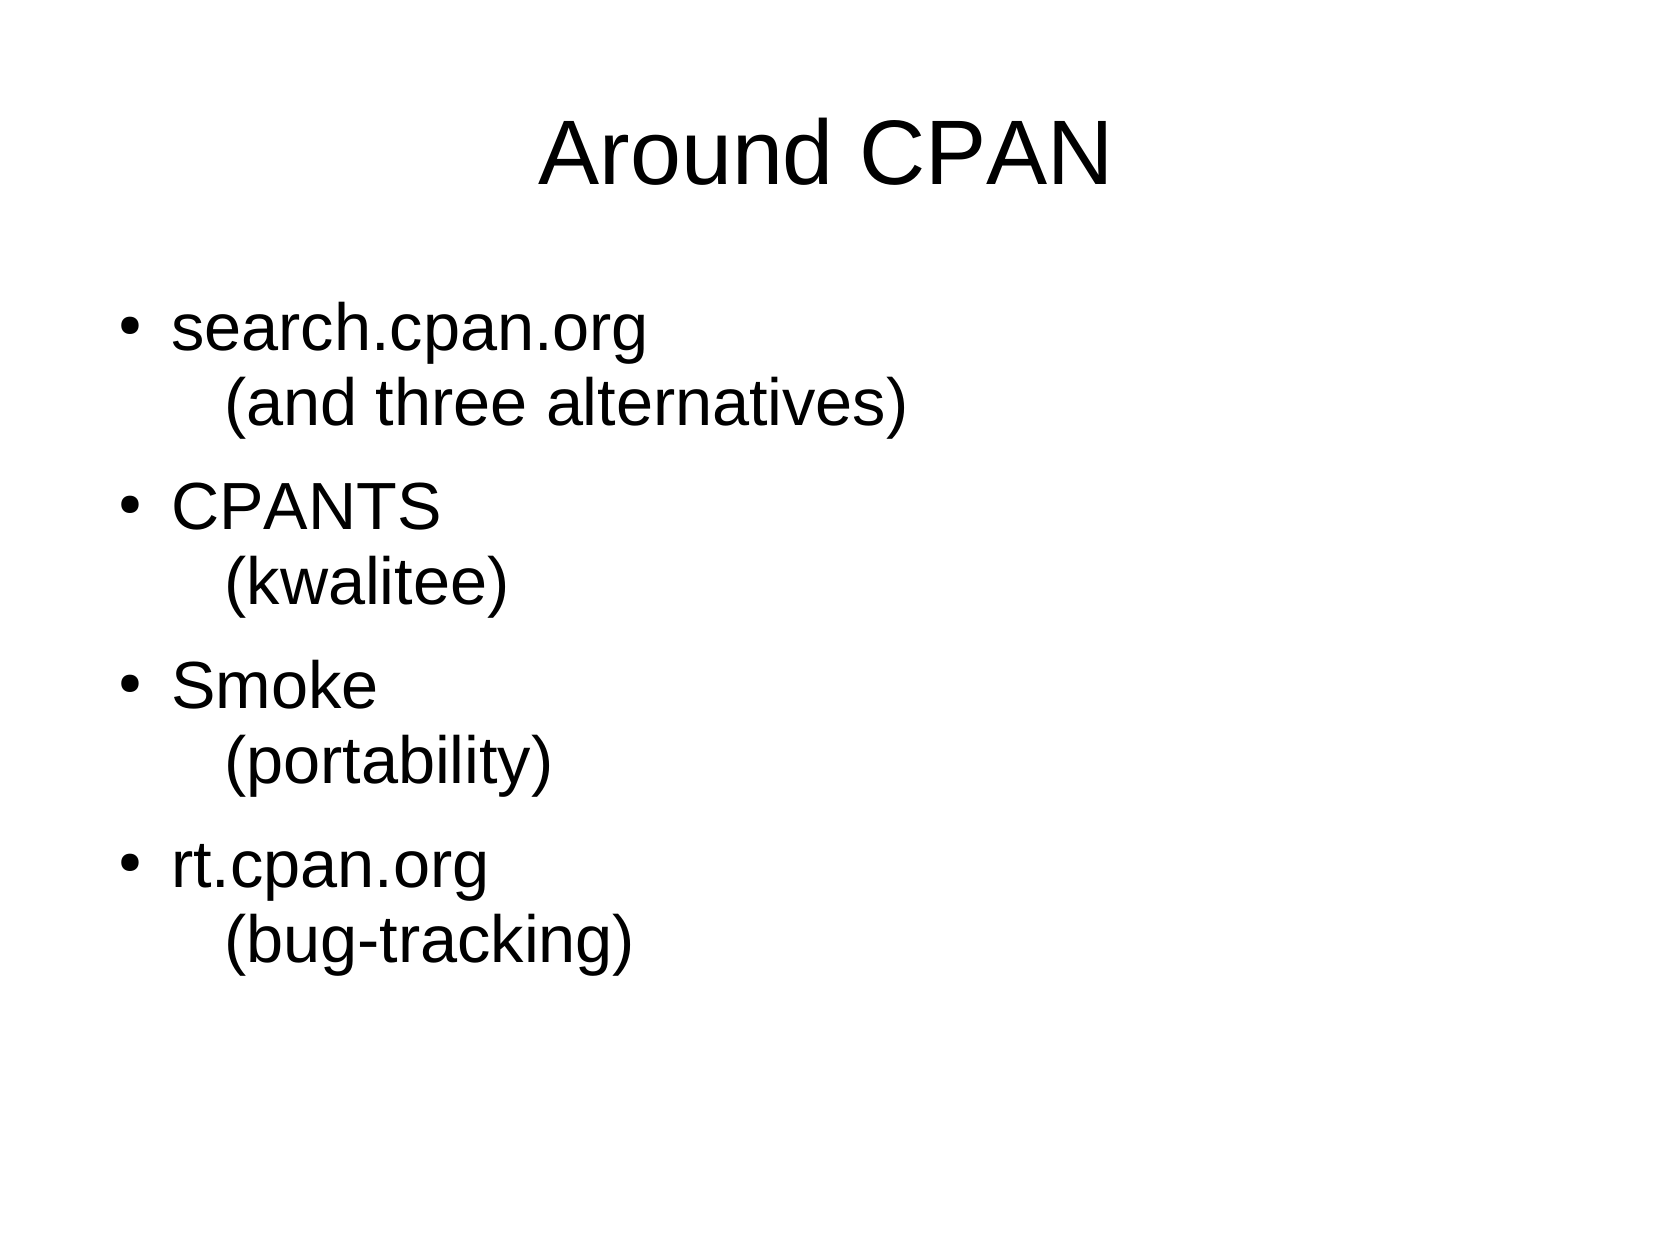

# Around CPAN
search.cpan.org
(and three alternatives)
CPANTS
(kwalitee)
Smoke
(portability)
rt.cpan.org
(bug-tracking)